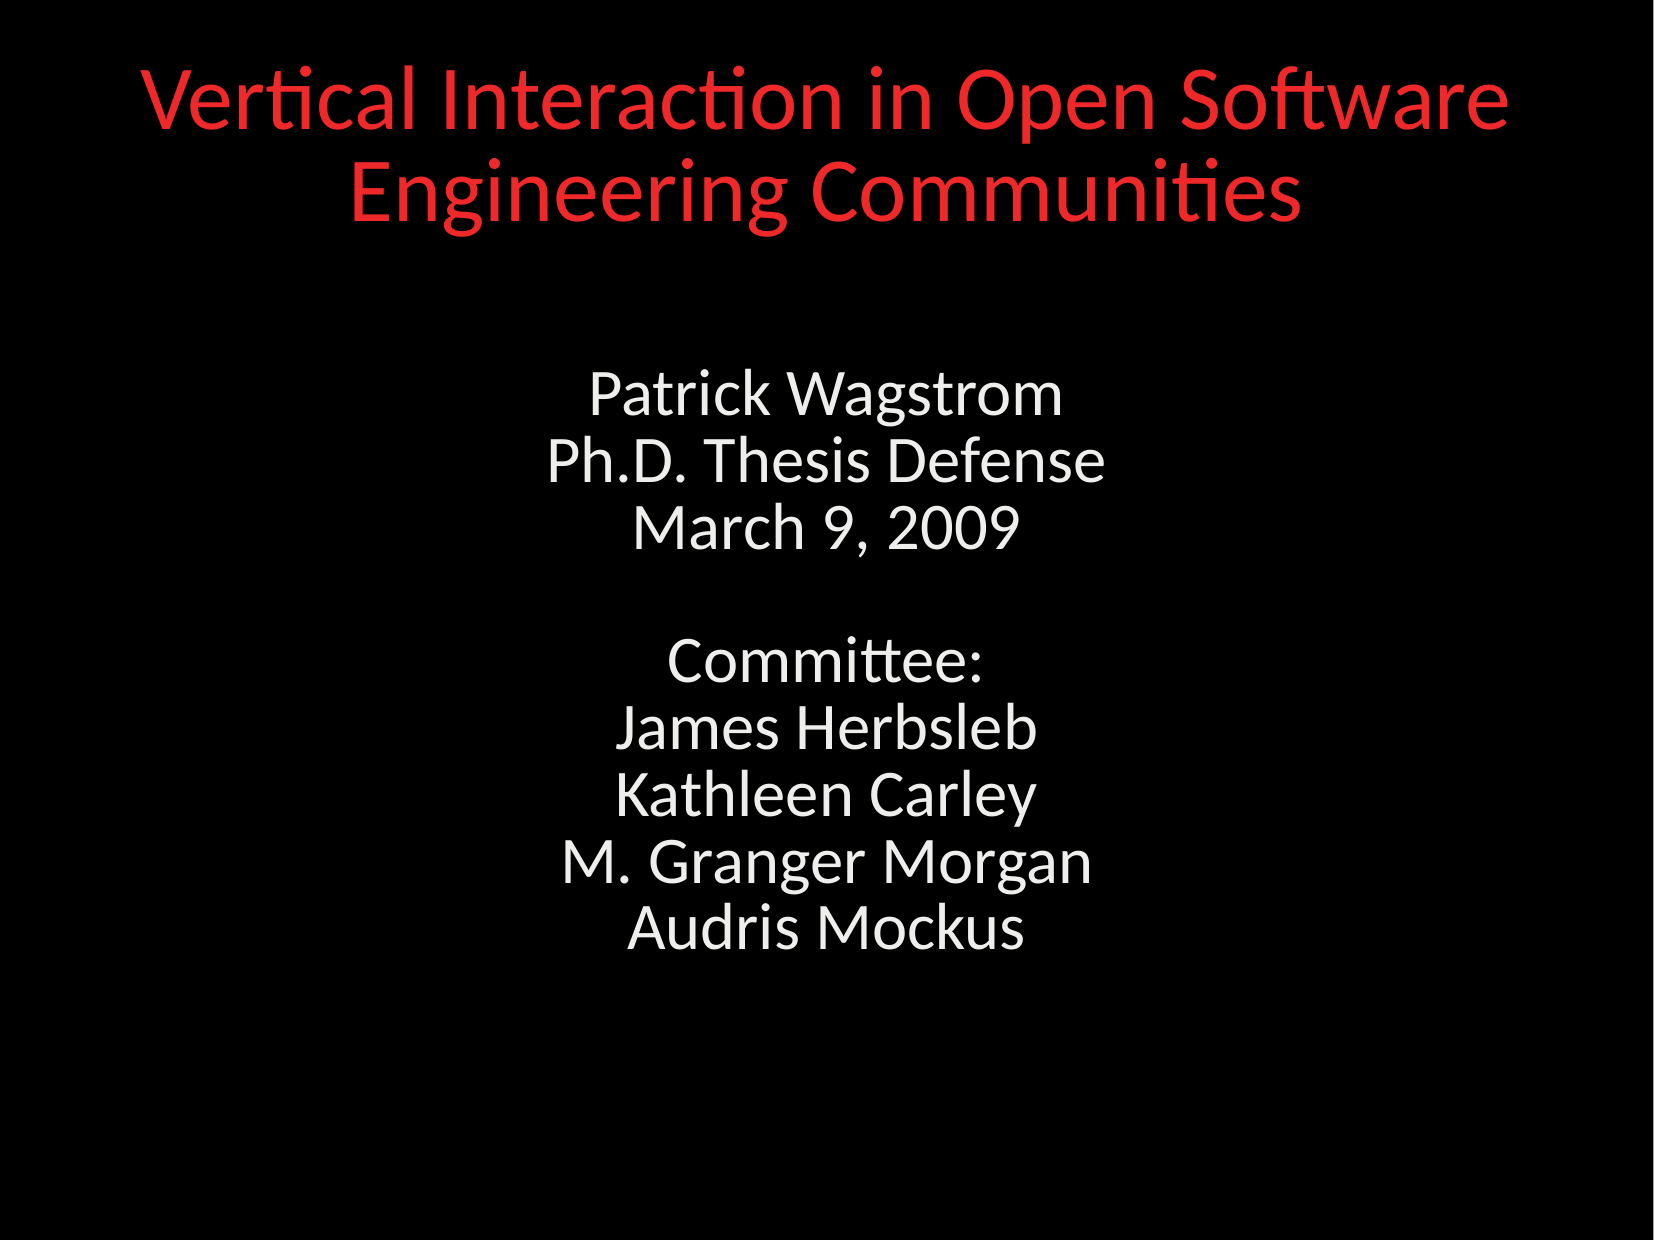

# Vertical Interaction in Open Software Engineering Communities
Patrick Wagstrom
Ph.D. Thesis Defense
March 9, 2009
Committee:
James Herbsleb
Kathleen Carley
M. Granger Morgan
Audris Mockus